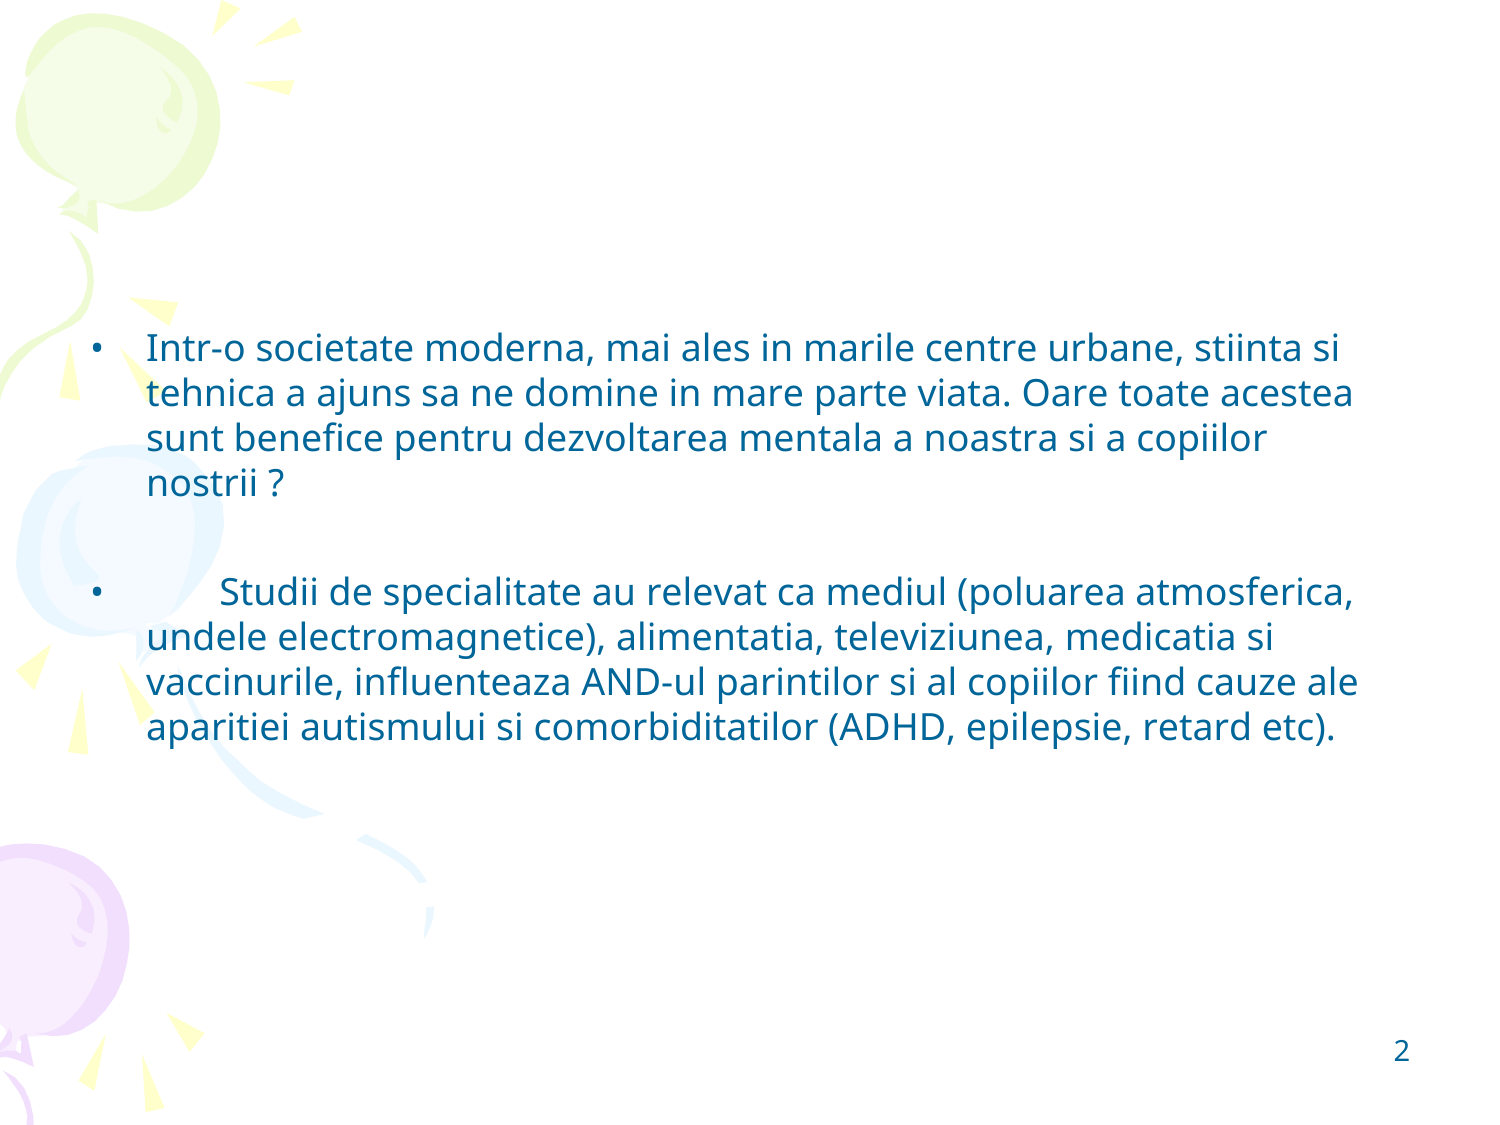

Intr-o societate moderna, mai ales in marile centre urbane, stiinta si tehnica a ajuns sa ne domine in mare parte viata. Oare toate acestea sunt benefice pentru dezvoltarea mentala a noastra si a copiilor nostrii ?
	Studii de specialitate au relevat ca mediul (poluarea atmosferica, undele electromagnetice), alimentatia, televiziunea, medicatia si vaccinurile, influenteaza AND-ul parintilor si al copiilor fiind cauze ale aparitiei autismului si comorbiditatilor (ADHD, epilepsie, retard etc).